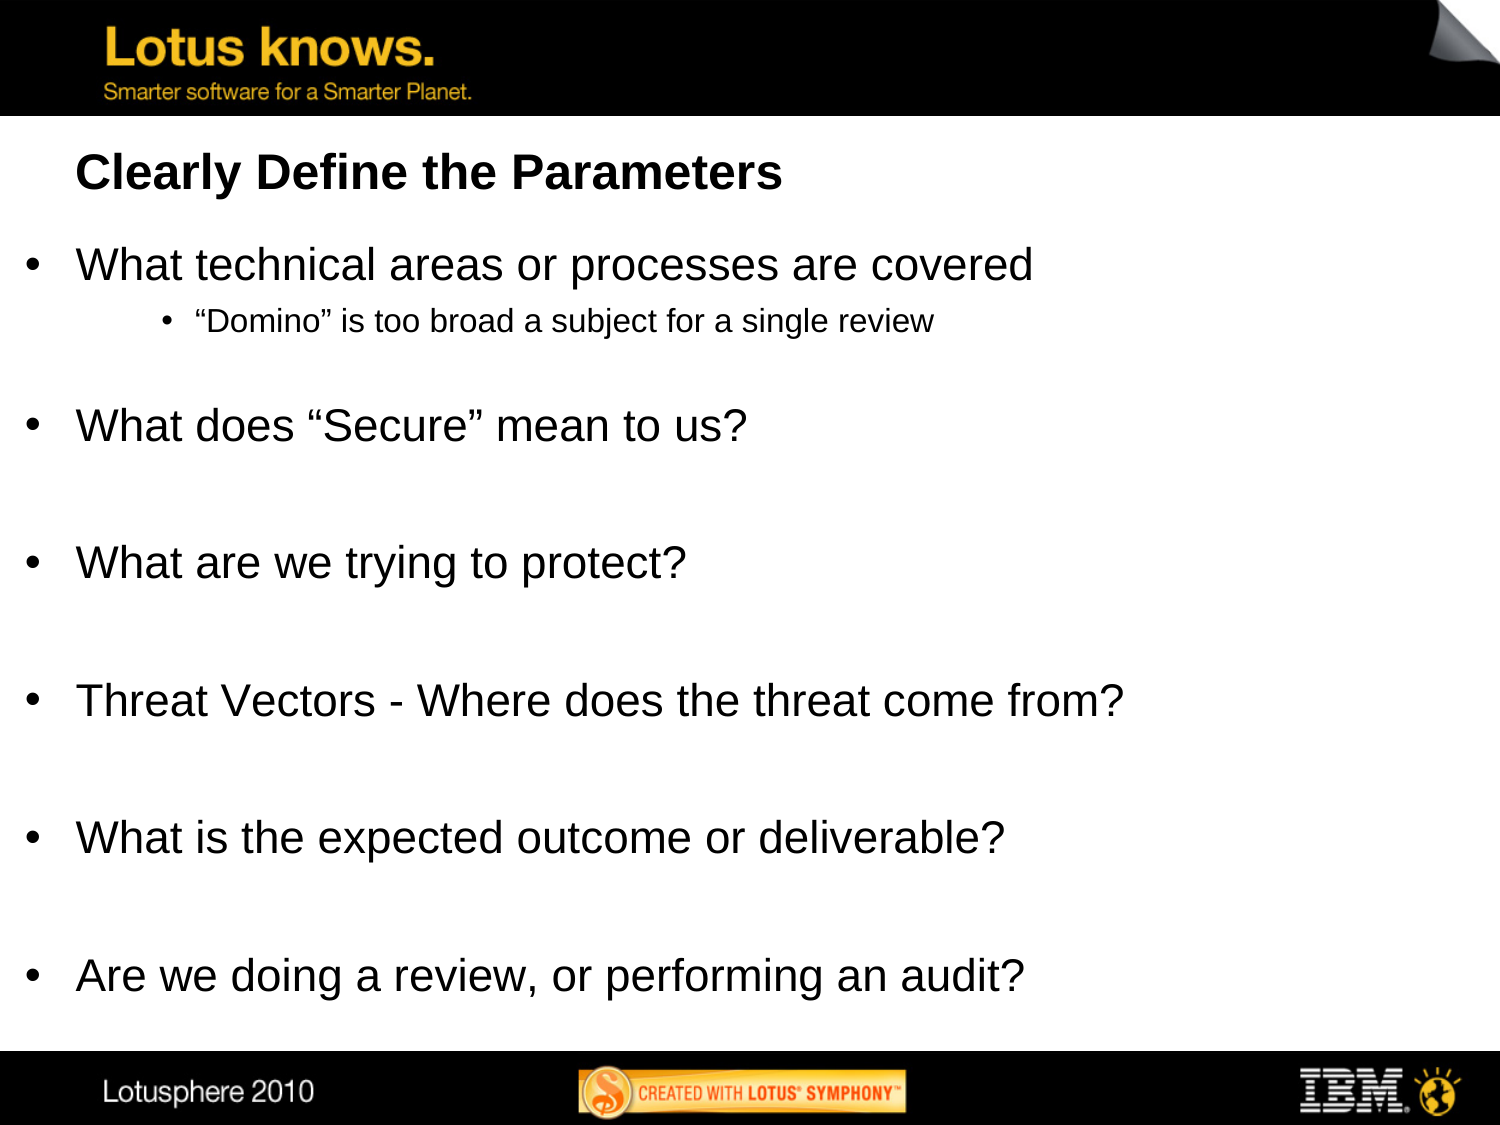

# Clearly Define the Parameters
What technical areas or processes are covered
“Domino” is too broad a subject for a single review
What does “Secure” mean to us?
What are we trying to protect?
Threat Vectors - Where does the threat come from?
What is the expected outcome or deliverable?
Are we doing a review, or performing an audit?